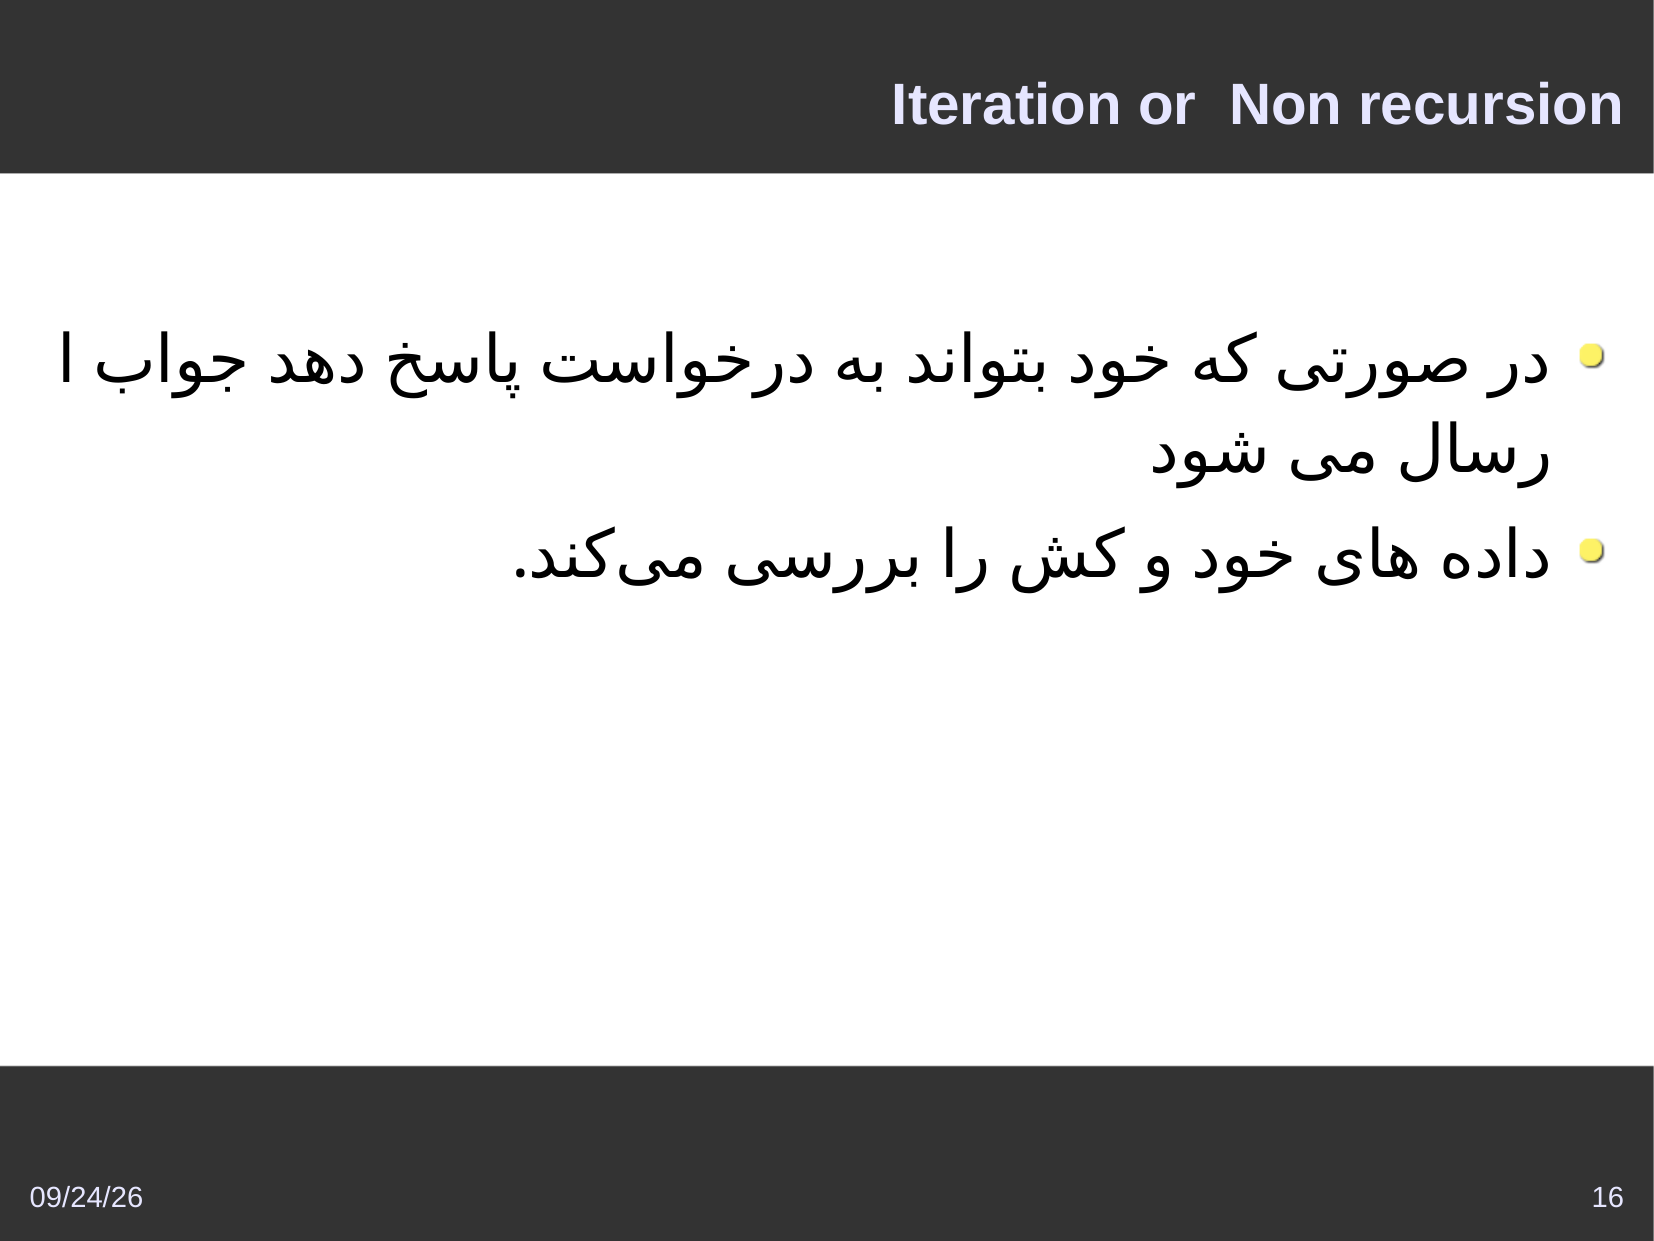

# Iteration or Non recursion
در صورتی که خود بتواند به درخواست پاسخ دهد جواب ارسال می شود
داده های خود و کش را بررسی می‌کند.
16